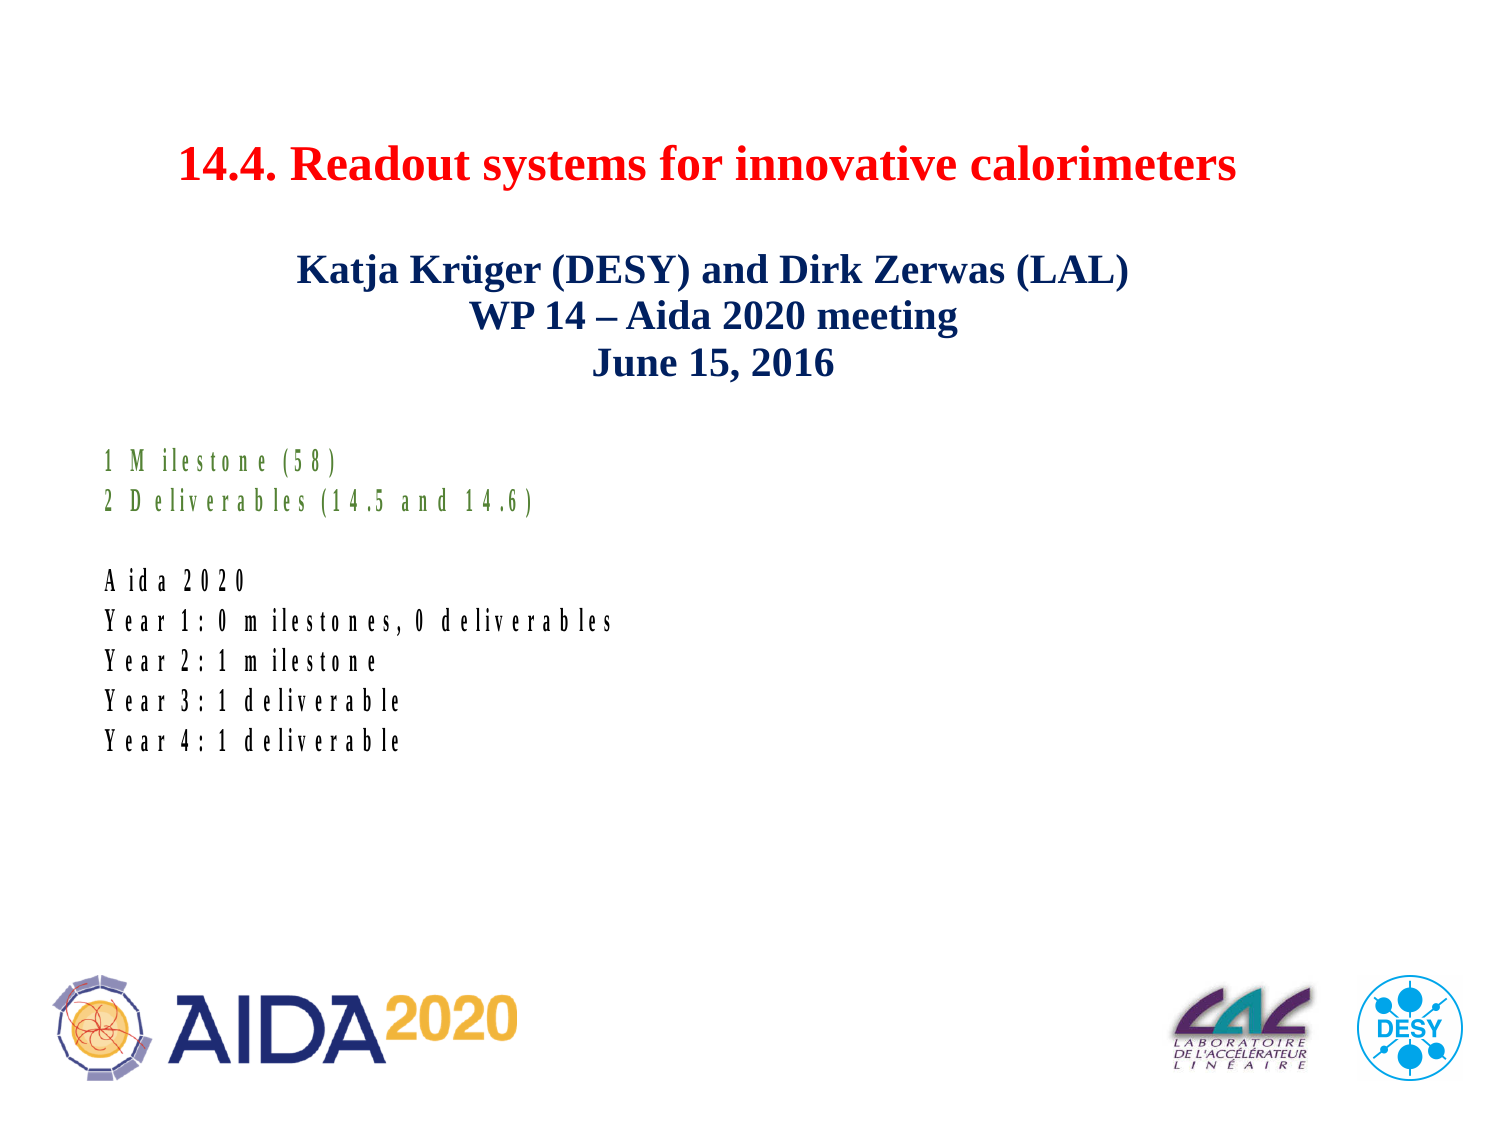

14.4. Readout systems for innovative calorimeters
Katja Krüger (DESY) and Dirk Zerwas (LAL)
WP 14 – Aida 2020 meeting
June 15, 2016